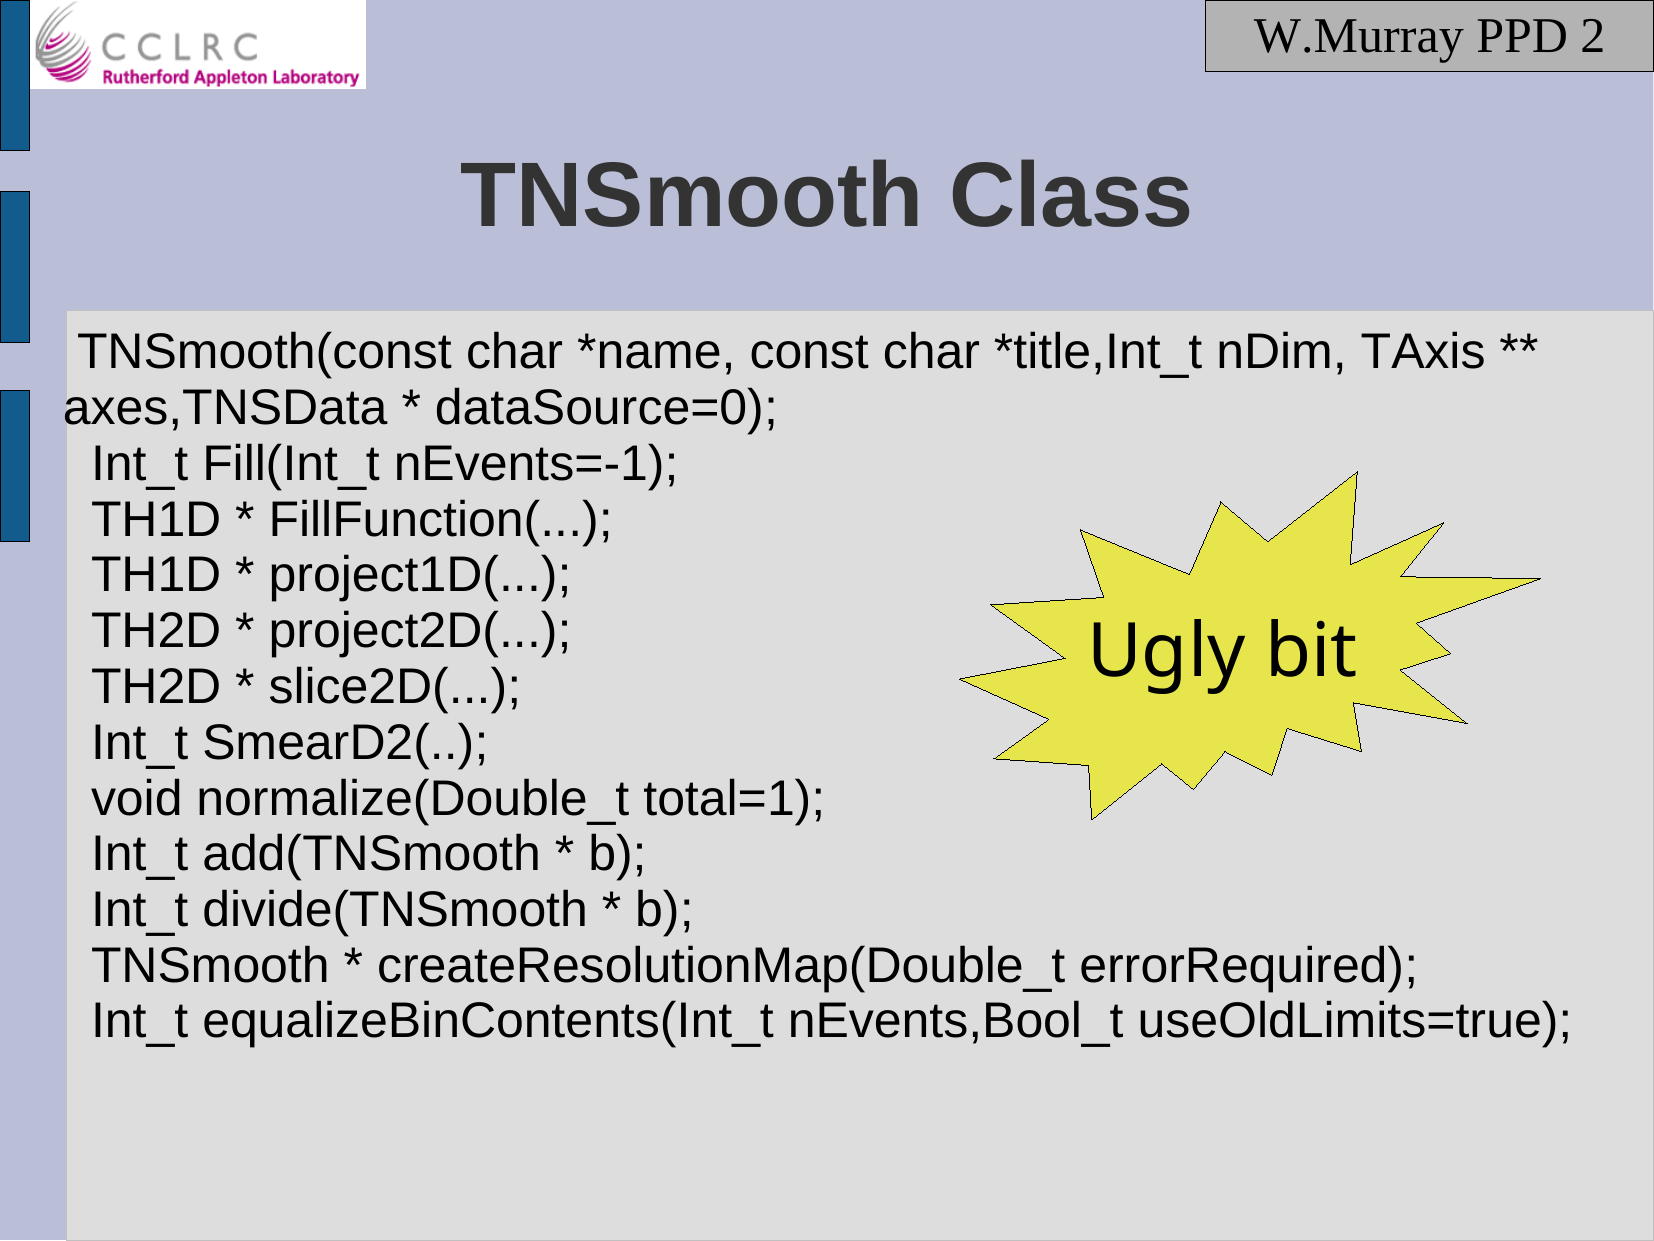

# TNSmooth Class
 TNSmooth(const char *name, const char *title,Int_t nDim, TAxis ** axes,TNSData * dataSource=0);
 Int_t Fill(Int_t nEvents=-1);
 TH1D * FillFunction(...);
 TH1D * project1D(...);
 TH2D * project2D(...);
 TH2D * slice2D(...);
 Int_t SmearD2(..);
 void normalize(Double_t total=1);
 Int_t add(TNSmooth * b);
 Int_t divide(TNSmooth * b);
 TNSmooth * createResolutionMap(Double_t errorRequired);
 Int_t equalizeBinContents(Int_t nEvents,Bool_t useOldLimits=true);
Ugly bit